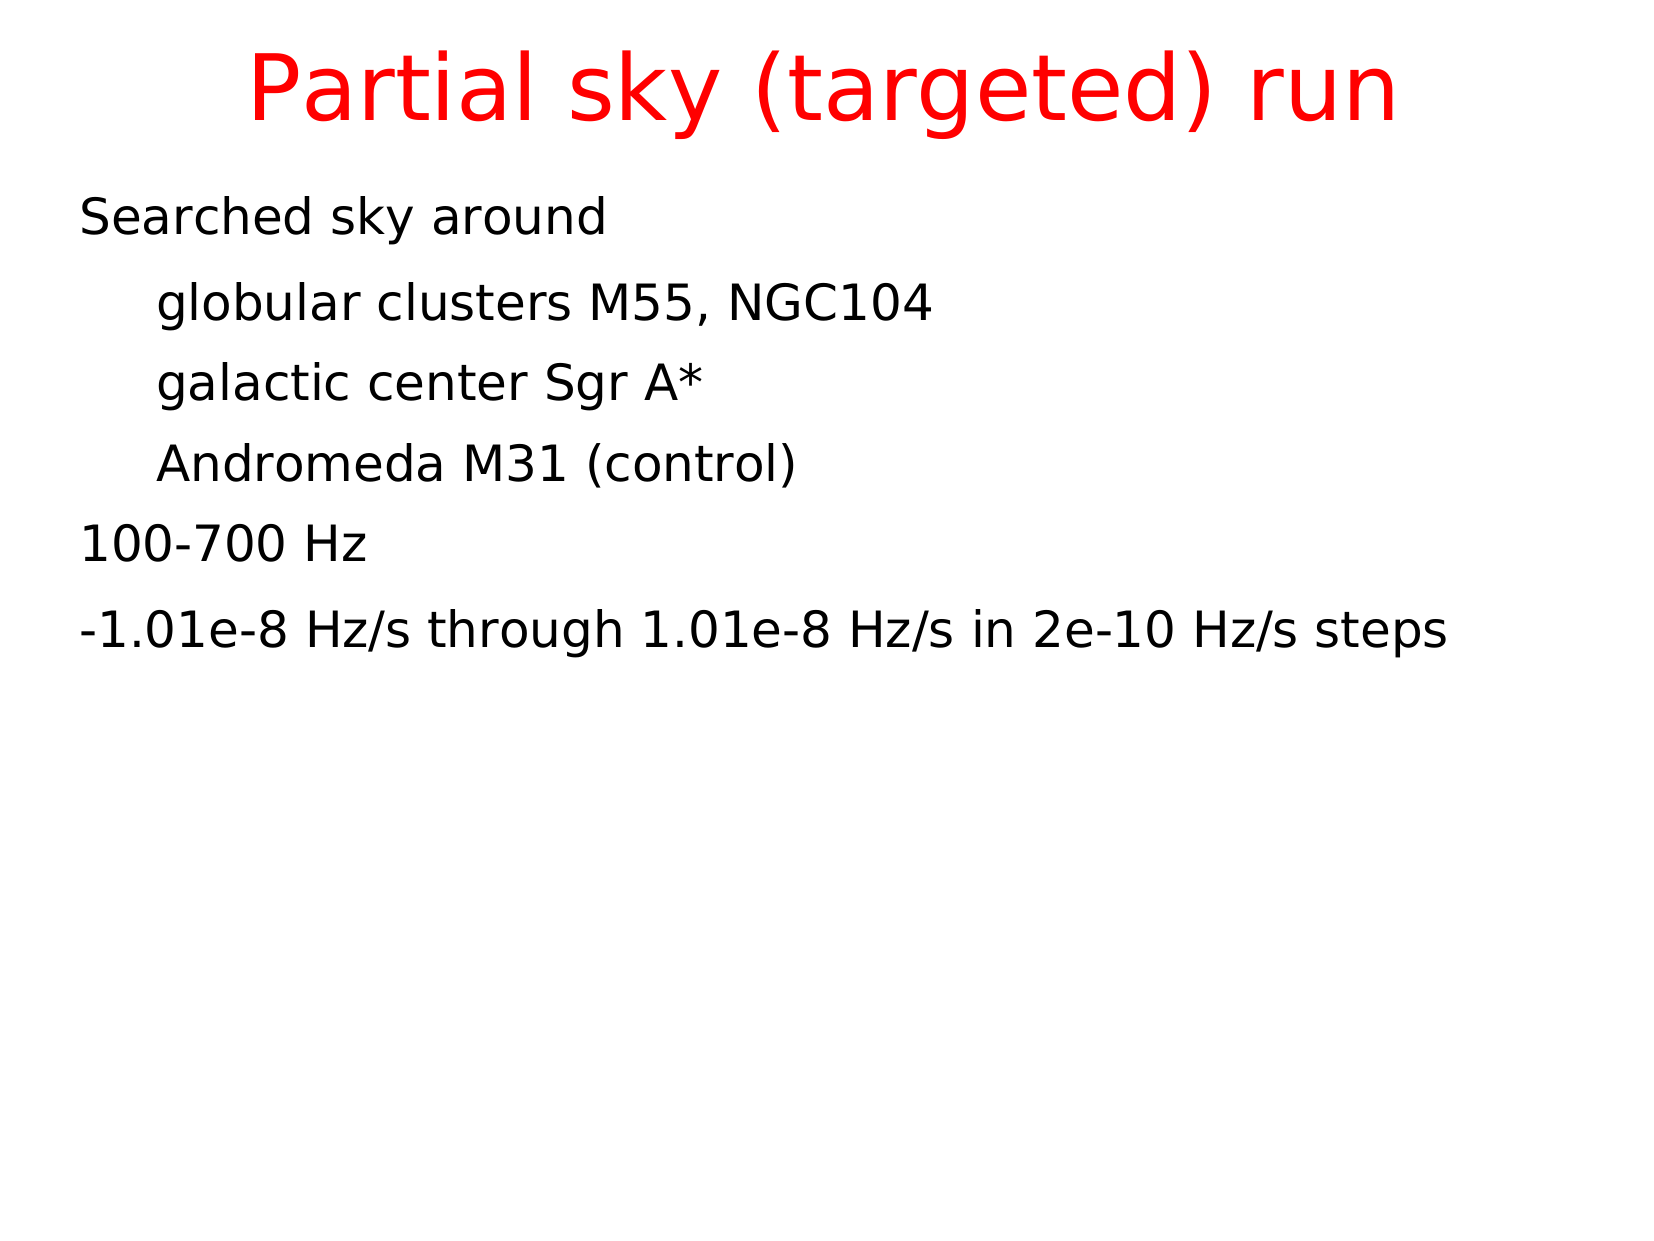

# Partial sky (targeted) run
Searched sky around
globular clusters M55, NGC104
galactic center Sgr A*
Andromeda M31 (control)
100-700 Hz
-1.01e-8 Hz/s through 1.01e-8 Hz/s in 2e-10 Hz/s steps